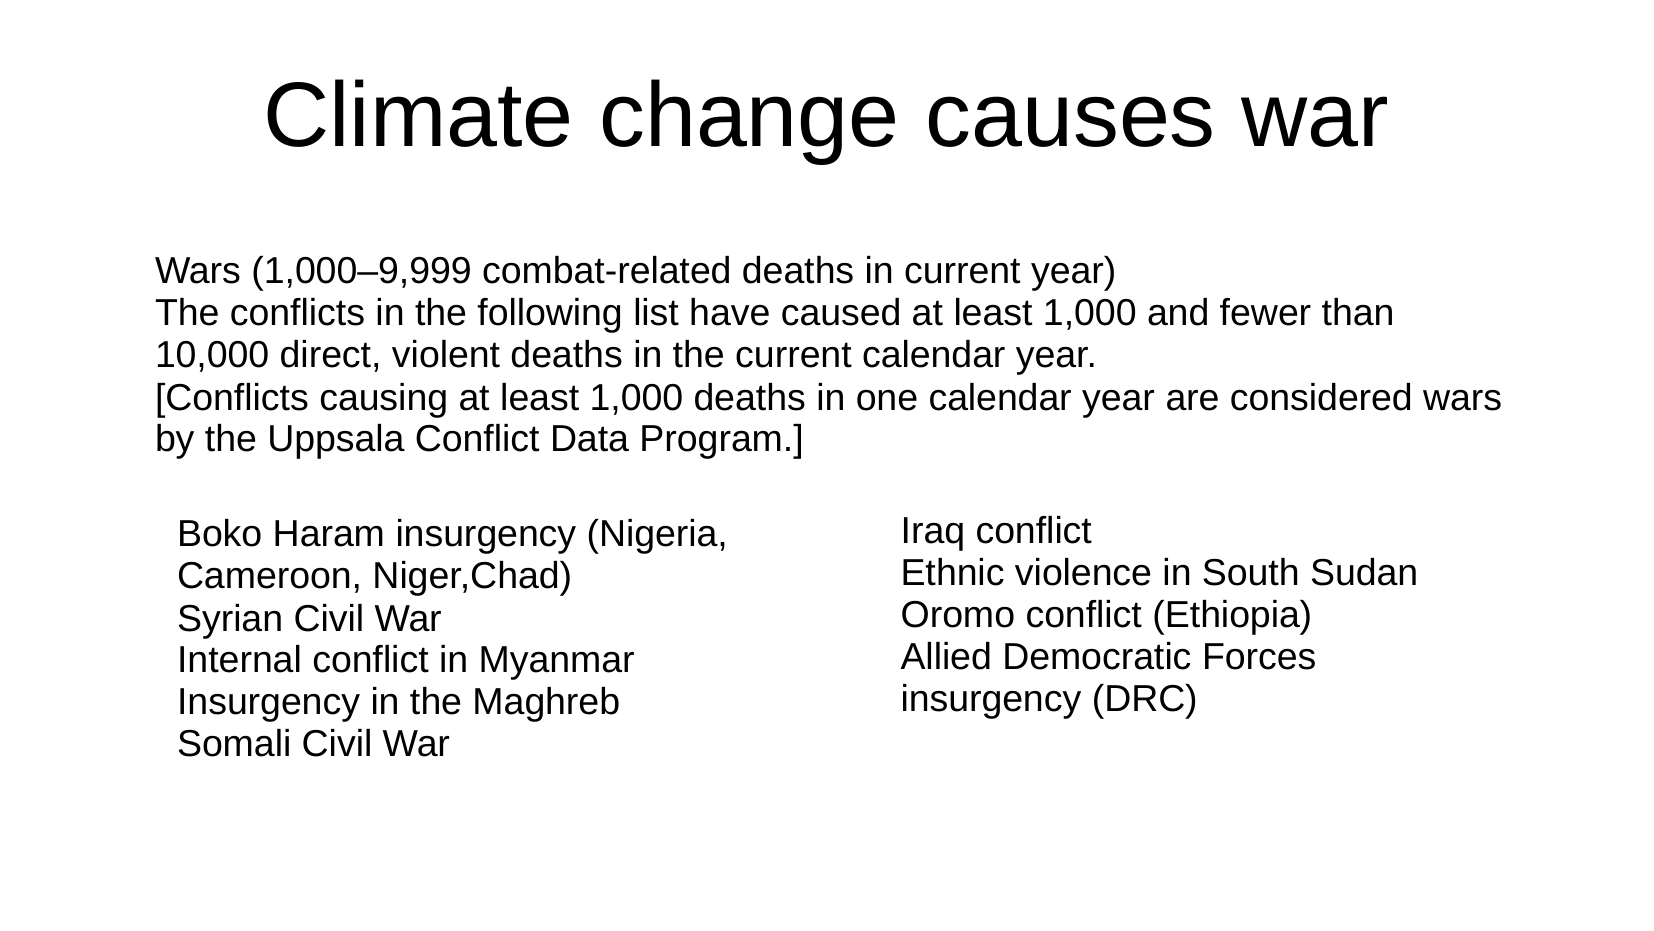

# Climate change causes war
Wars (1,000–9,999 combat-related deaths in current year)
The conflicts in the following list have caused at least 1,000 and fewer than
10,000 direct, violent deaths in the current calendar year.
[Conflicts causing at least 1,000 deaths in one calendar year are considered wars
by the Uppsala Conflict Data Program.]
Iraq conflict
Ethnic violence in South Sudan
Oromo conflict (Ethiopia)
Allied Democratic Forces insurgency (DRC)
Boko Haram insurgency (Nigeria,
Cameroon, Niger,Chad)
Syrian Civil War
Internal conflict in Myanmar
Insurgency in the Maghreb
Somali Civil War